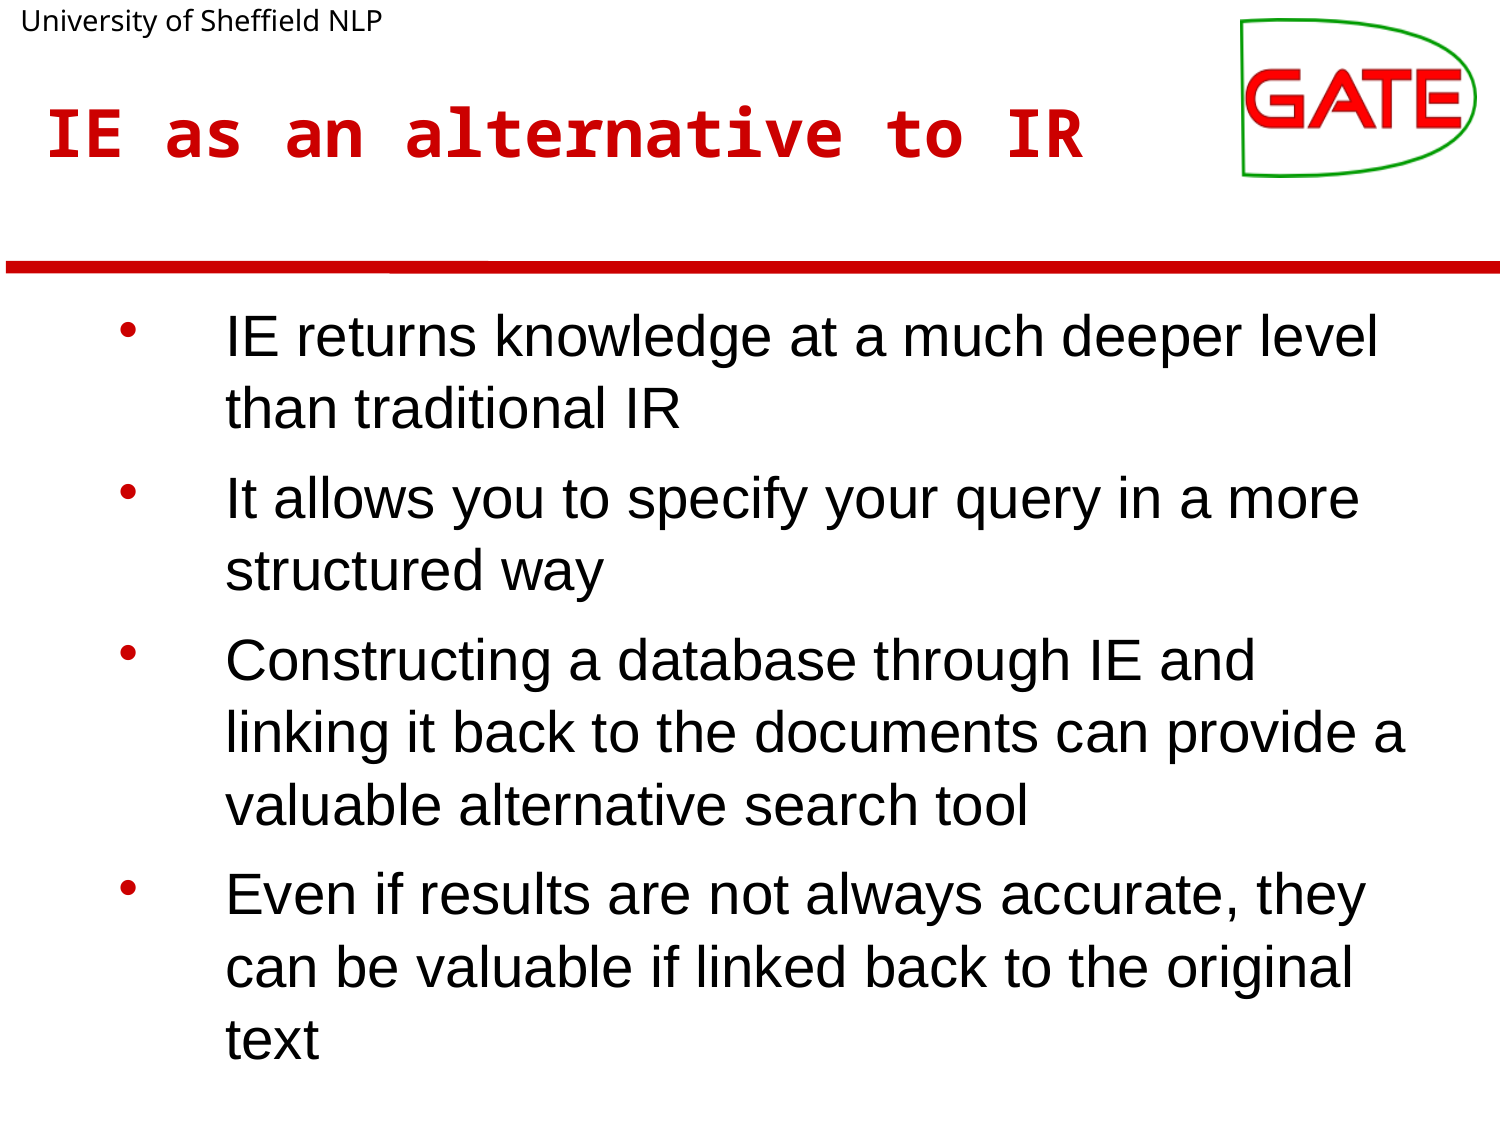

# IE as an alternative to IR
IE returns knowledge at a much deeper level than traditional IR
It allows you to specify your query in a more structured way
Constructing a database through IE and linking it back to the documents can provide a valuable alternative search tool
Even if results are not always accurate, they can be valuable if linked back to the original text